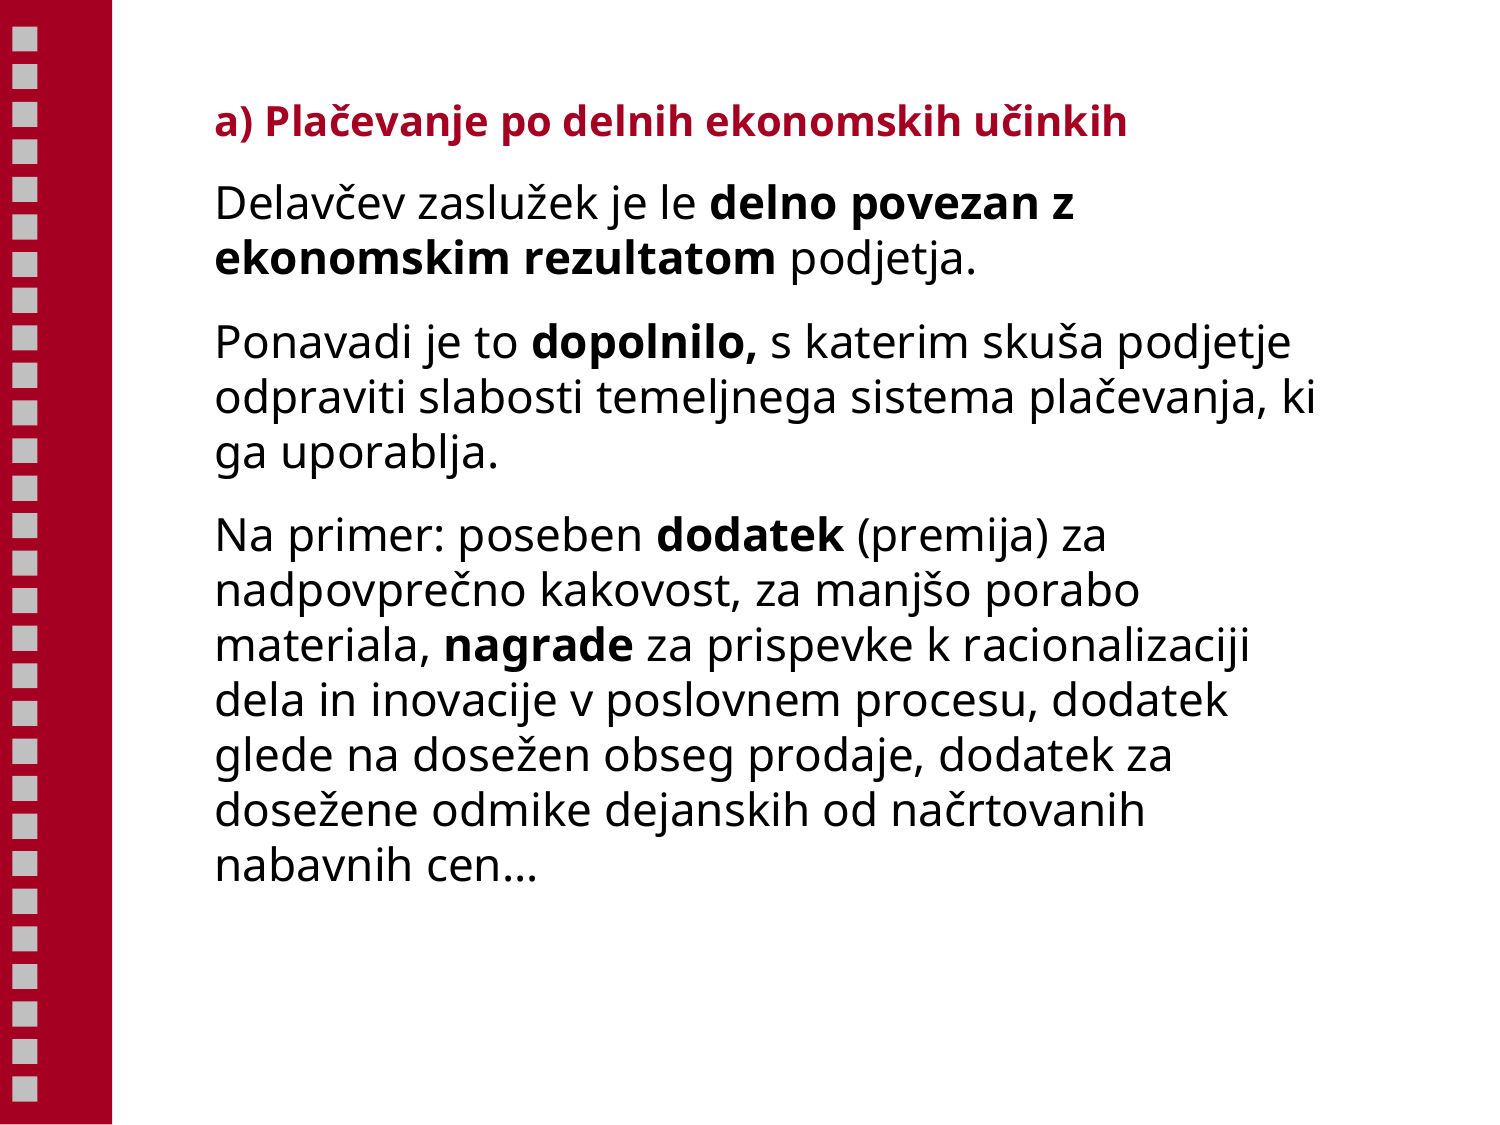

Plačevanje po delnih ekonomskih učinkih
Delavčev zaslužek je le delno povezan z ekonomskim rezultatom podjetja.
Ponavadi je to dopolnilo, s katerim skuša podjetje odpraviti slabosti temeljnega sistema plačevanja, ki ga uporablja.
Na primer: poseben dodatek (premija) za nadpovprečno kakovost, za manjšo porabo materiala, nagrade za prispevke k racionalizaciji dela in inovacije v poslovnem procesu, dodatek glede na dosežen obseg prodaje, dodatek za dosežene odmike dejanskih od načrtovanih nabavnih cen…